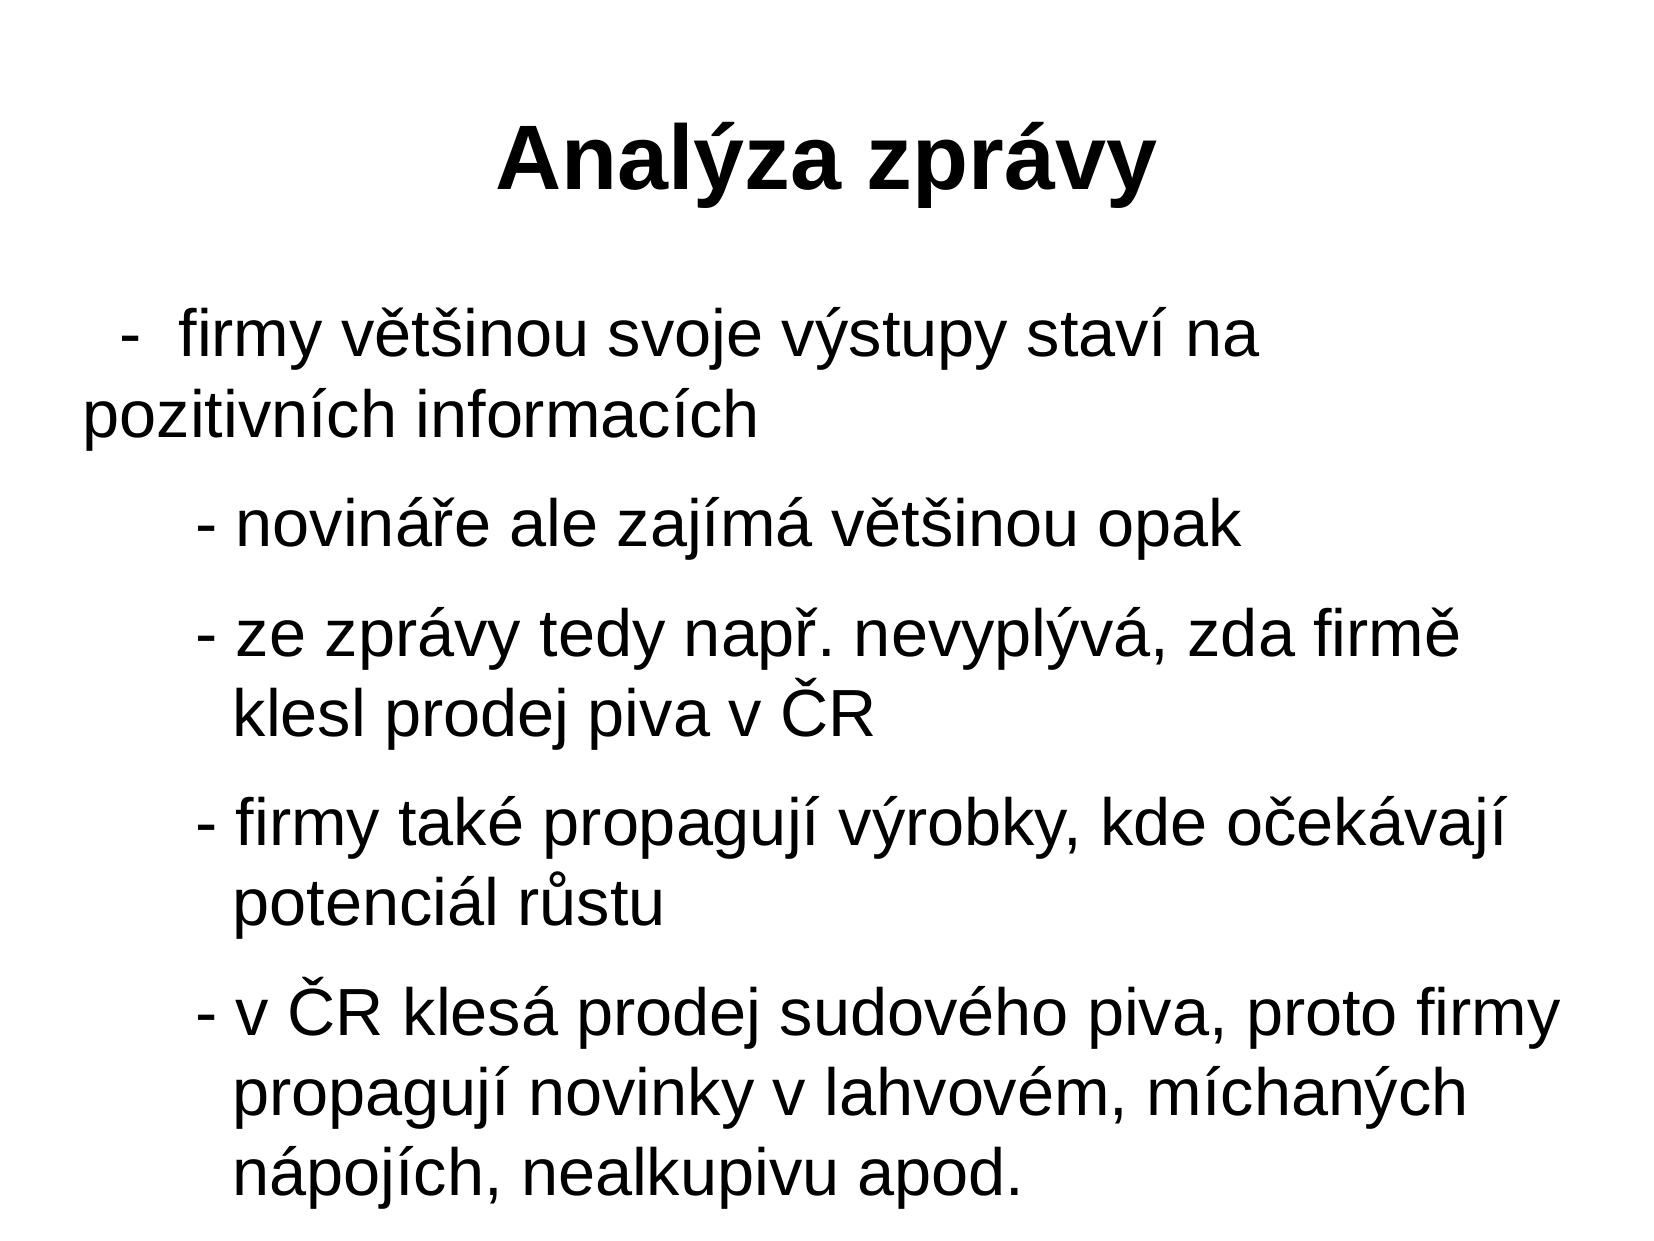

# Analýza zprávy
 - firmy většinou svoje výstupy staví na pozitivních informacích
- novináře ale zajímá většinou opak
- ze zprávy tedy např. nevyplývá, zda firmě klesl prodej piva v ČR
- firmy také propagují výrobky, kde očekávají potenciál růstu
- v ČR klesá prodej sudového piva, proto firmy propagují novinky v lahvovém, míchaných nápojích, nealkupivu apod.